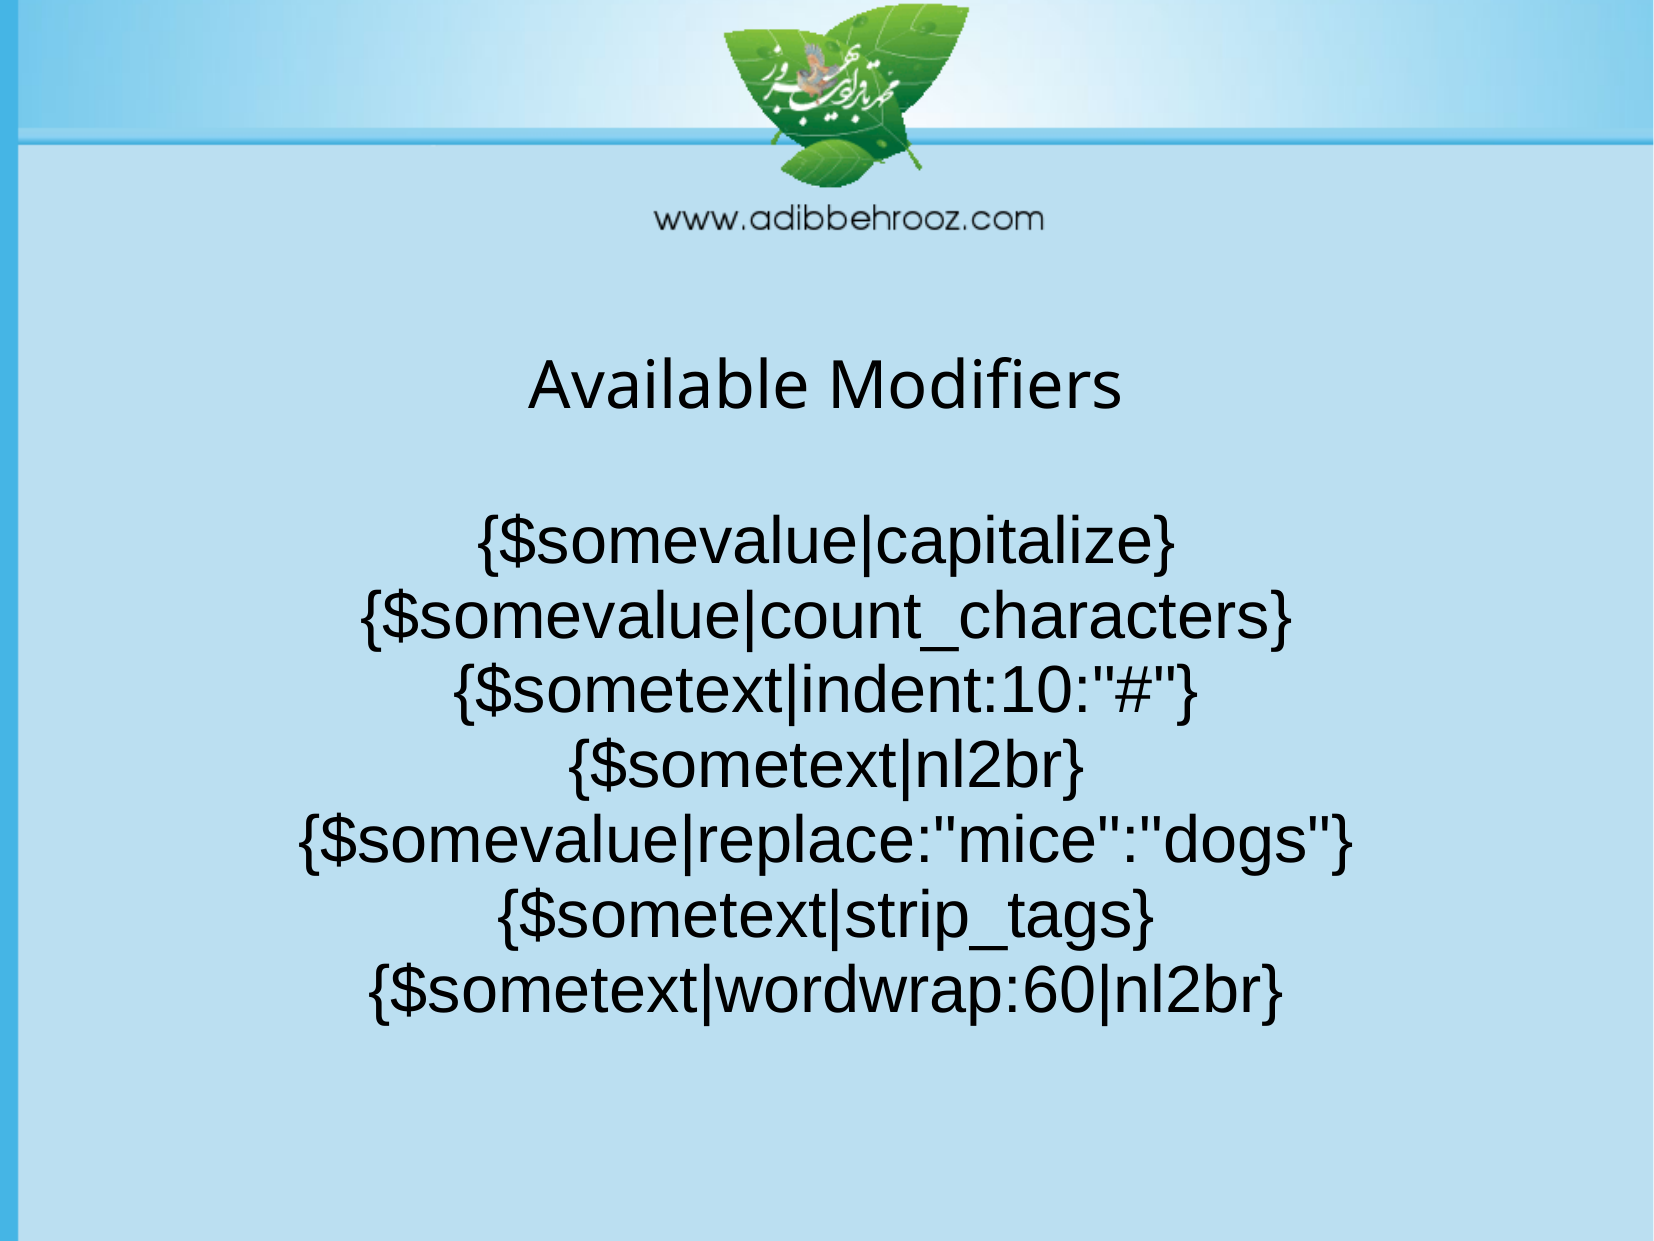

Available Modifiers
{$somevalue|capitalize}
{$somevalue|count_characters}
{$sometext|indent:10:"#"}
{$sometext|nl2br}
{$somevalue|replace:"mice":"dogs"}
{$sometext|strip_tags}
{$sometext|wordwrap:60|nl2br}